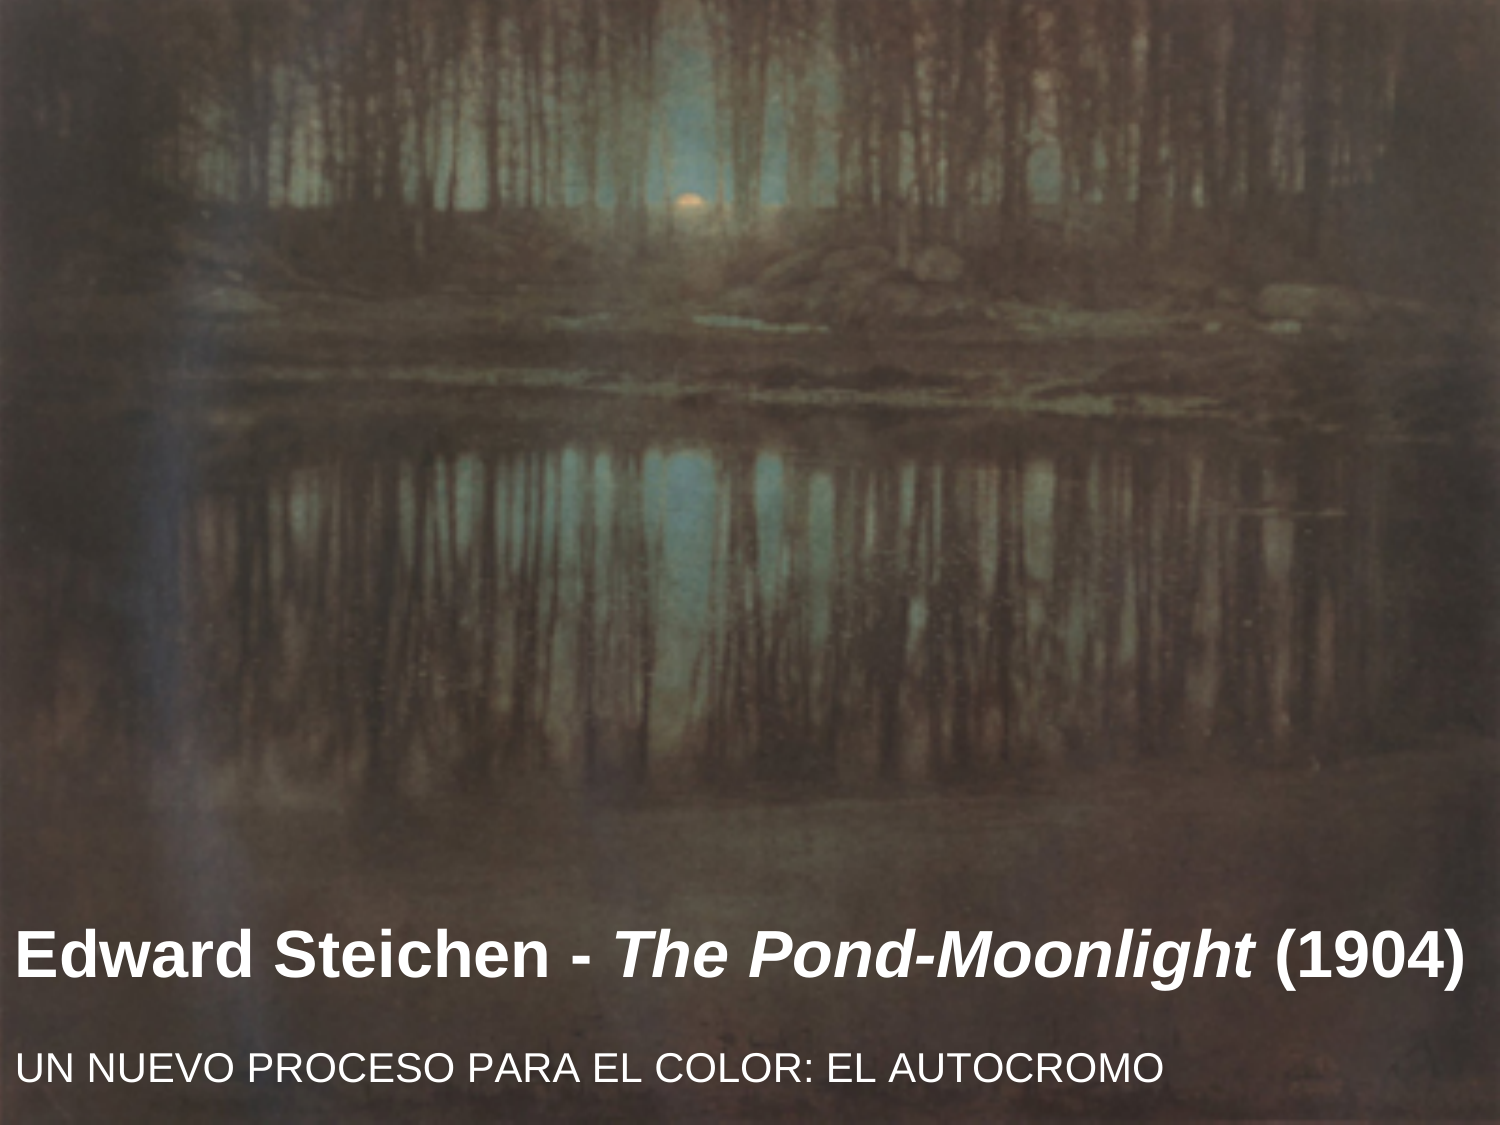

Edward Steichen - The Pond-Moonlight (1904)
UN NUEVO PROCESO PARA EL COLOR: EL AUTOCROMO